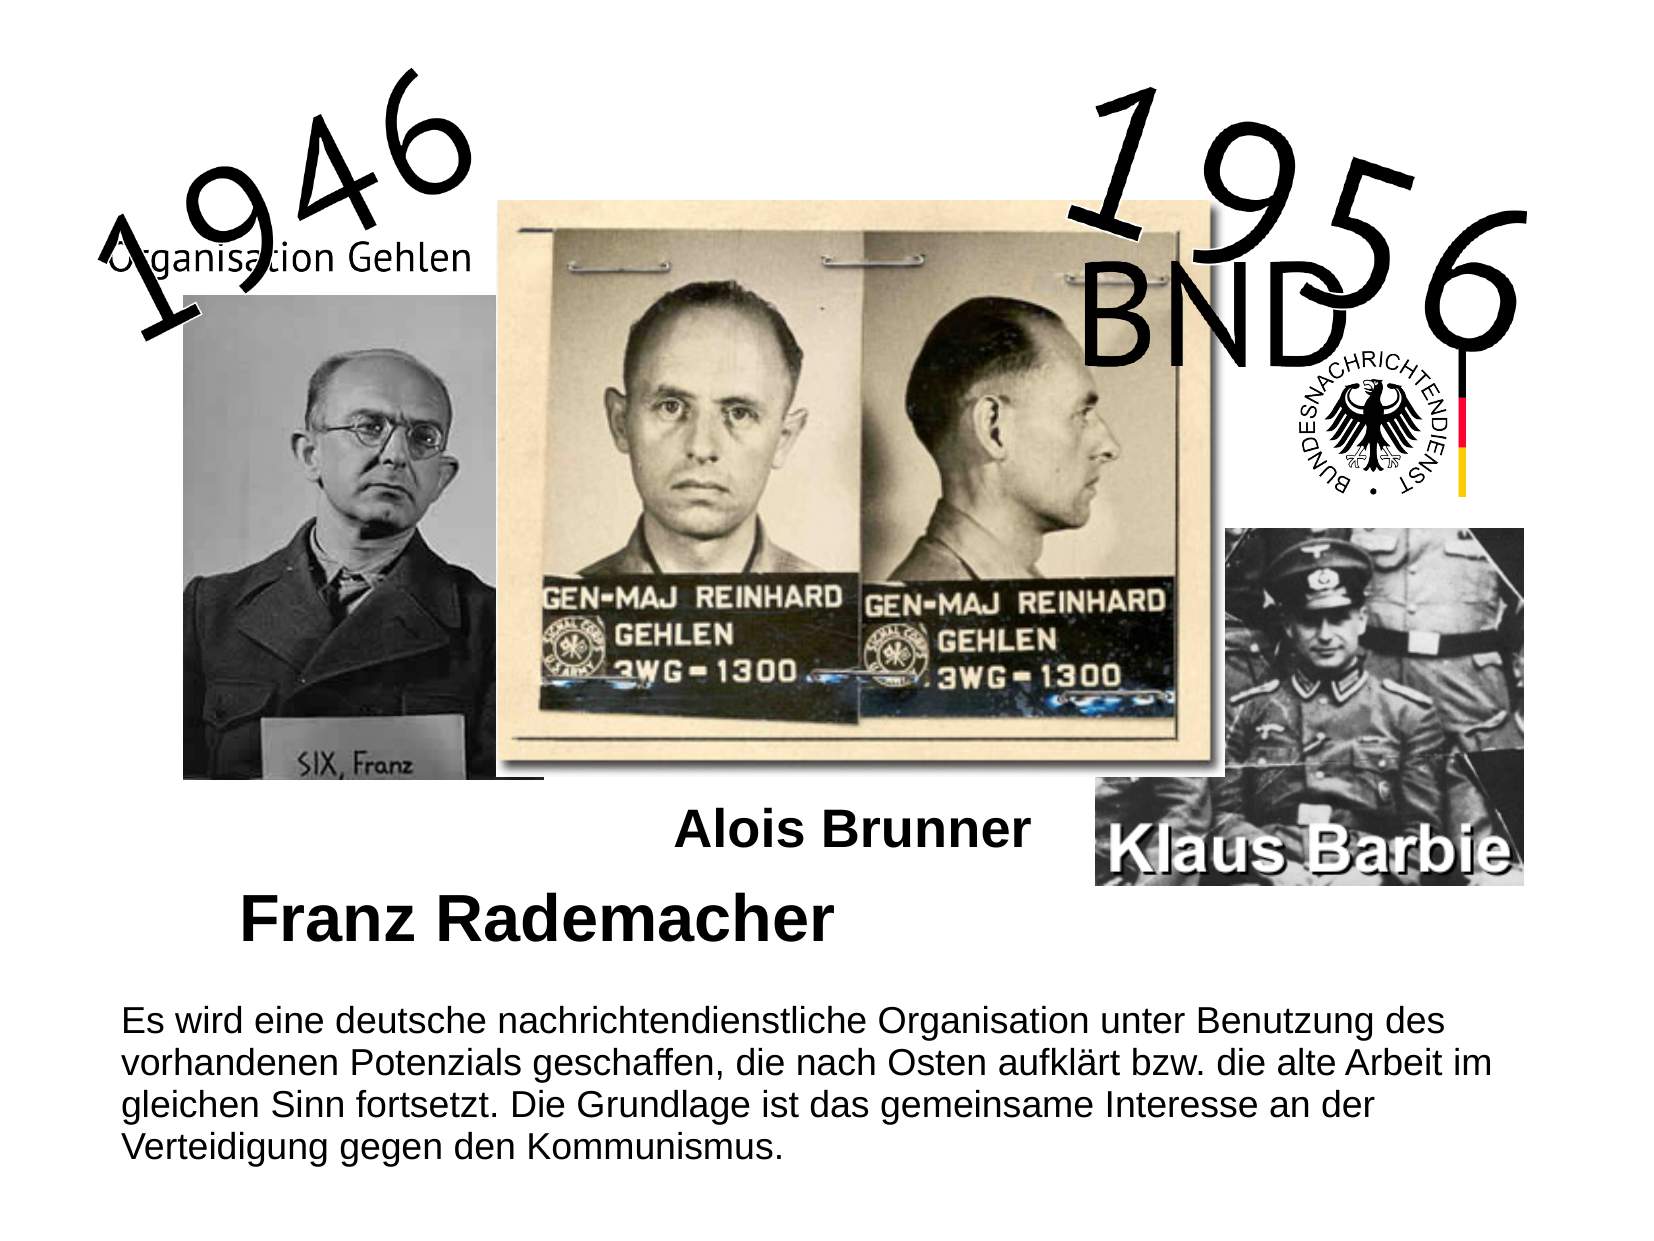

Alois Brunner
Franz Rademacher
Es wird eine deutsche nachrichtendienstliche Organisation unter Benutzung des vorhandenen Potenzials geschaffen, die nach Osten aufklärt bzw. die alte Arbeit im gleichen Sinn fortsetzt. Die Grundlage ist das gemeinsame Interesse an der Verteidigung gegen den Kommunismus.